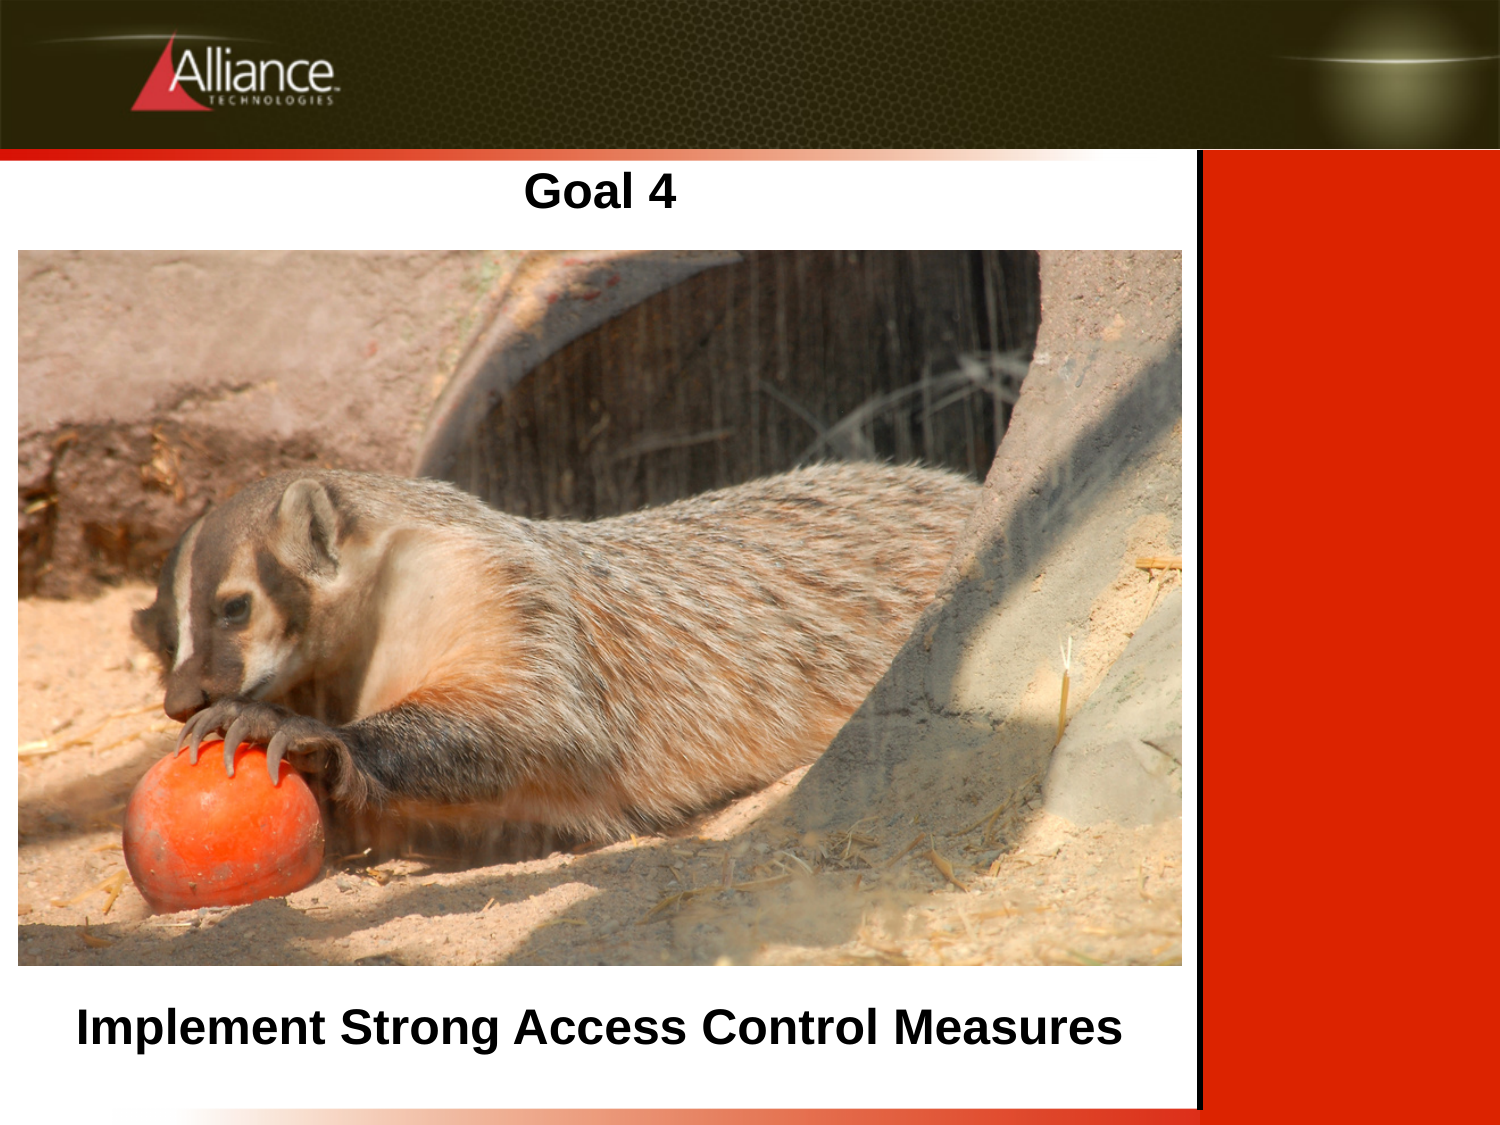

Goal 4
Implement Strong Access Control Measures